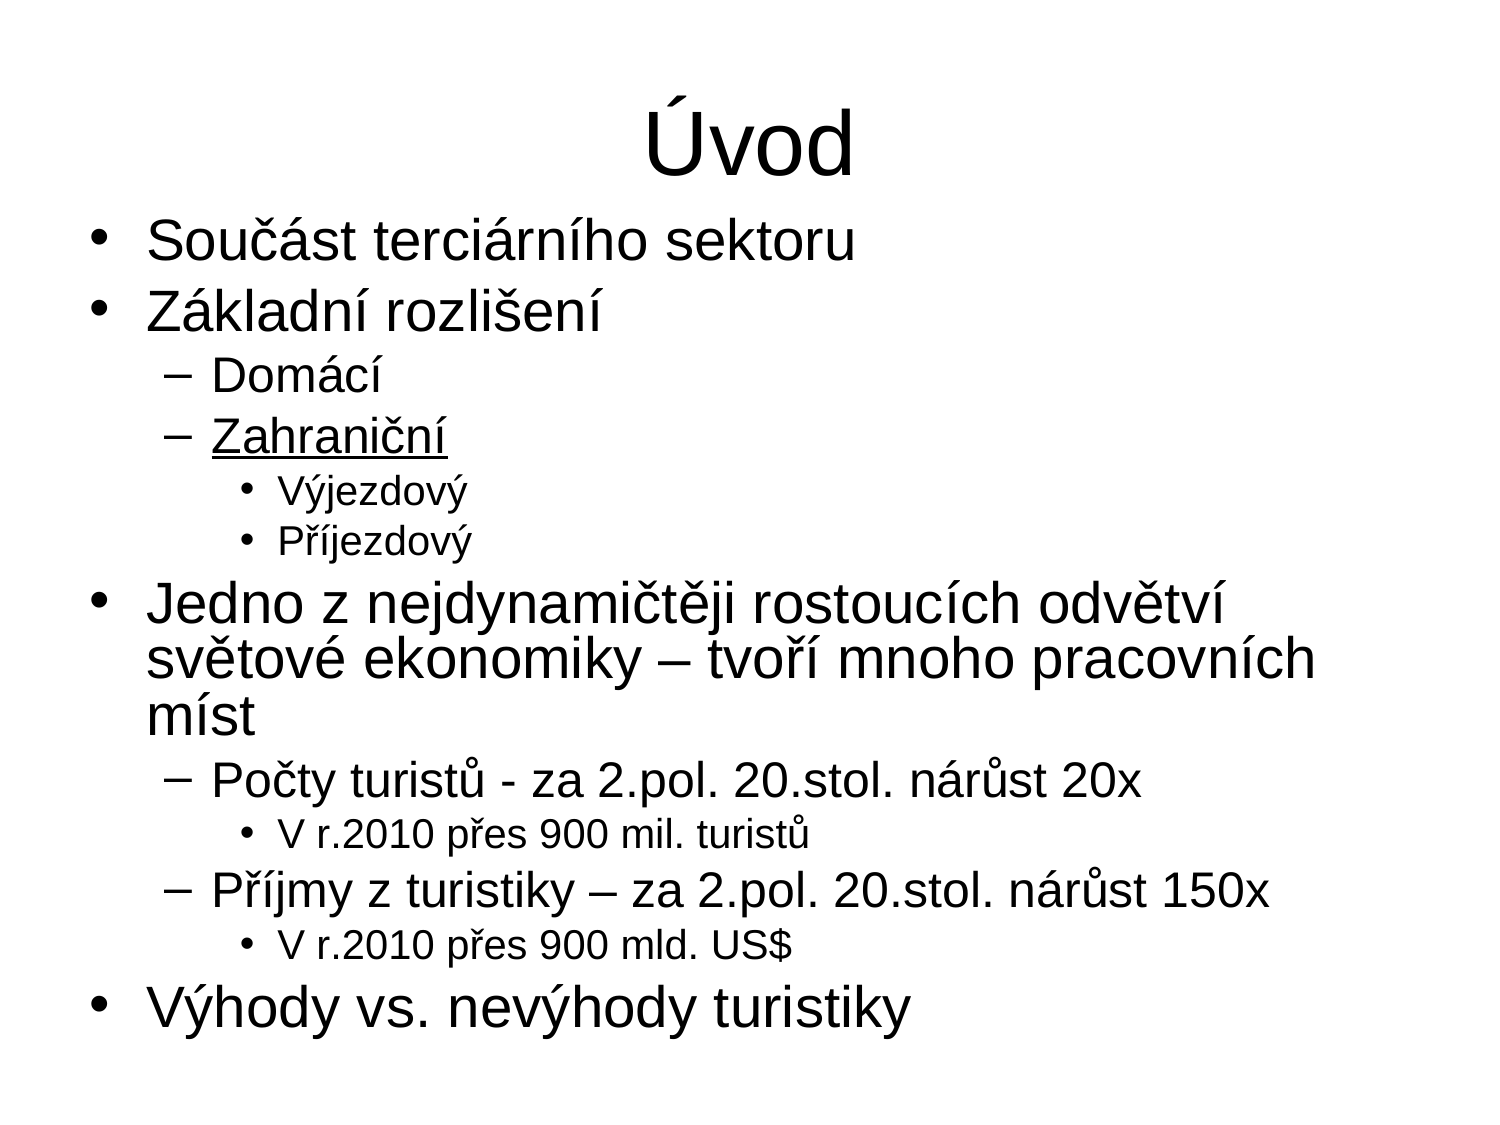

# Úvod
Součást terciárního sektoru
Základní rozlišení
Domácí
Zahraniční
Výjezdový
Příjezdový
Jedno z nejdynamičtěji rostoucích odvětví světové ekonomiky – tvoří mnoho pracovních míst
Počty turistů - za 2.pol. 20.stol. nárůst 20x
V r.2010 přes 900 mil. turistů
Příjmy z turistiky – za 2.pol. 20.stol. nárůst 150x
V r.2010 přes 900 mld. US$
Výhody vs. nevýhody turistiky